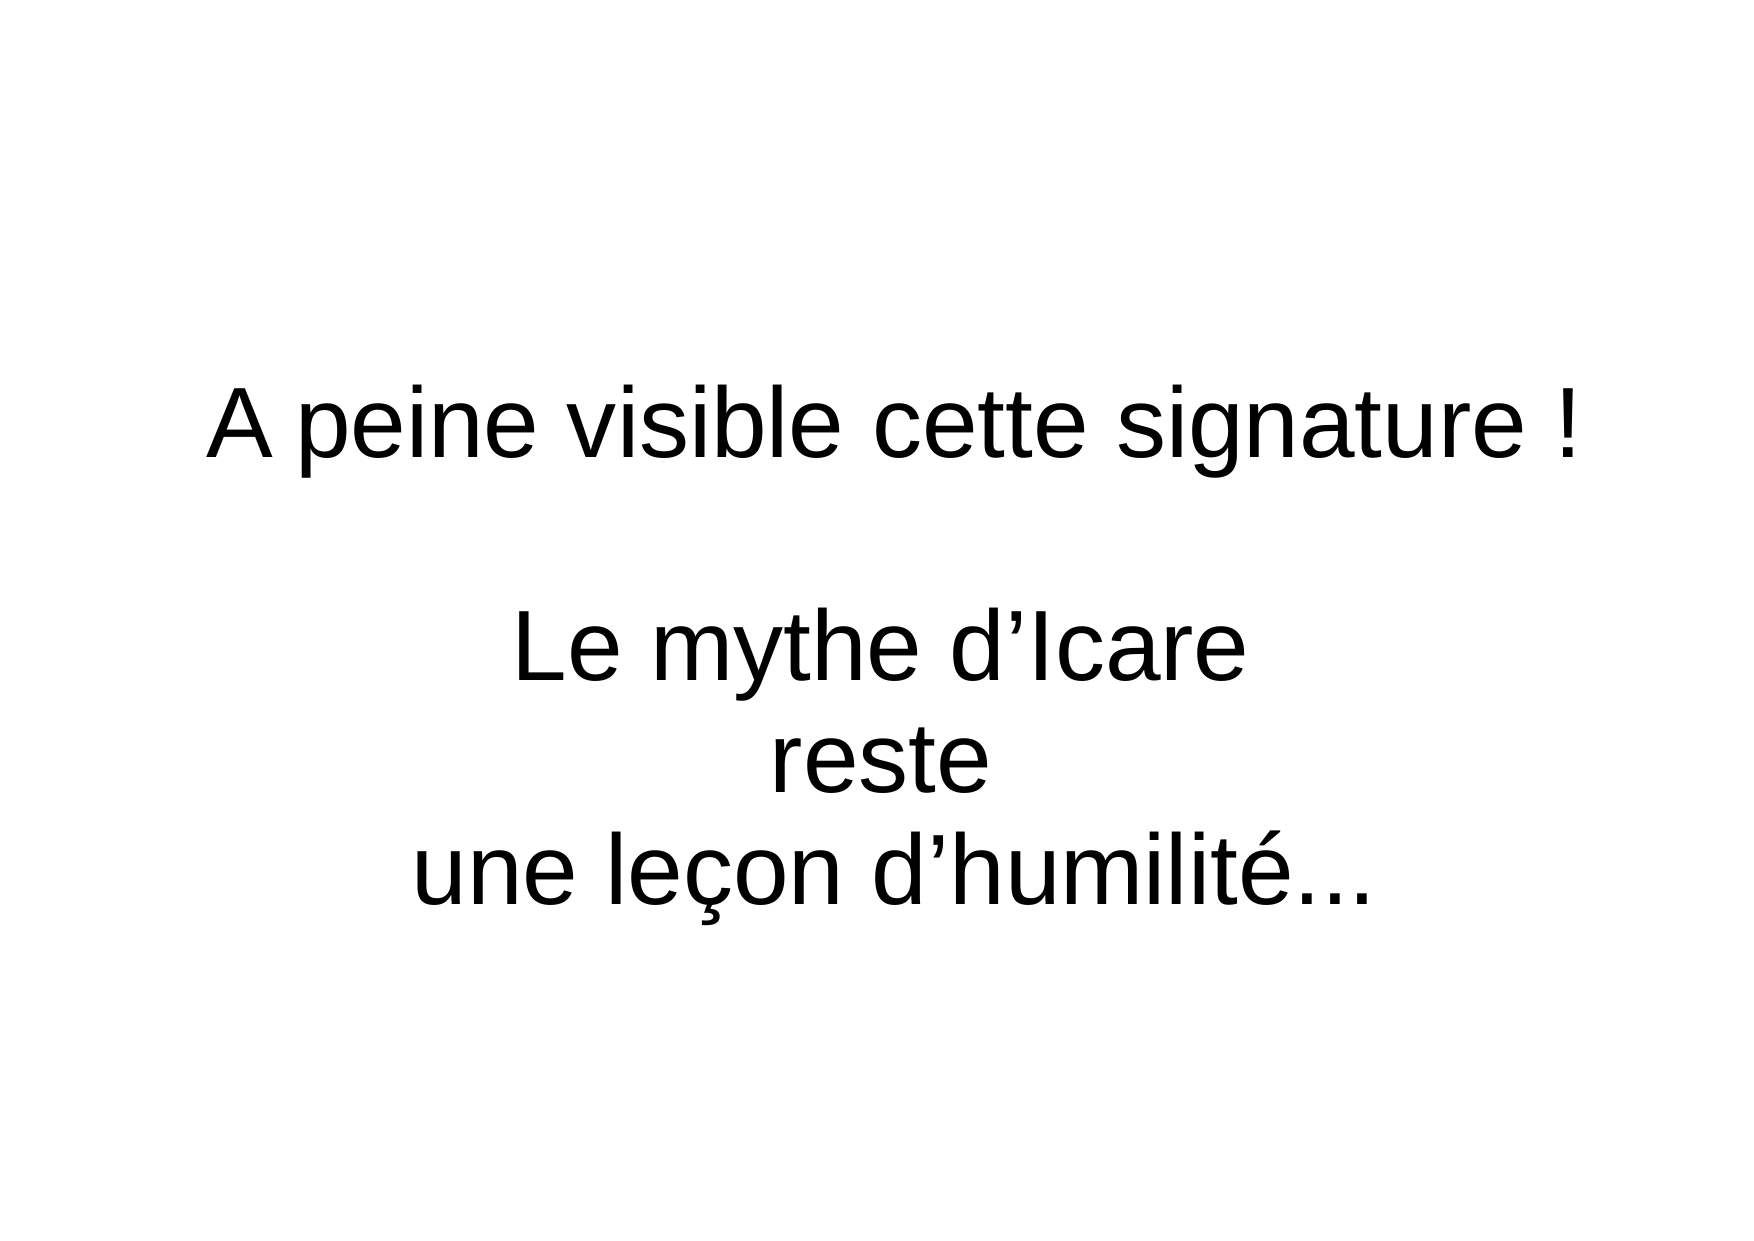

A peine visible cette signature !
Le mythe d’Icare
reste
une leçon d’humilité...